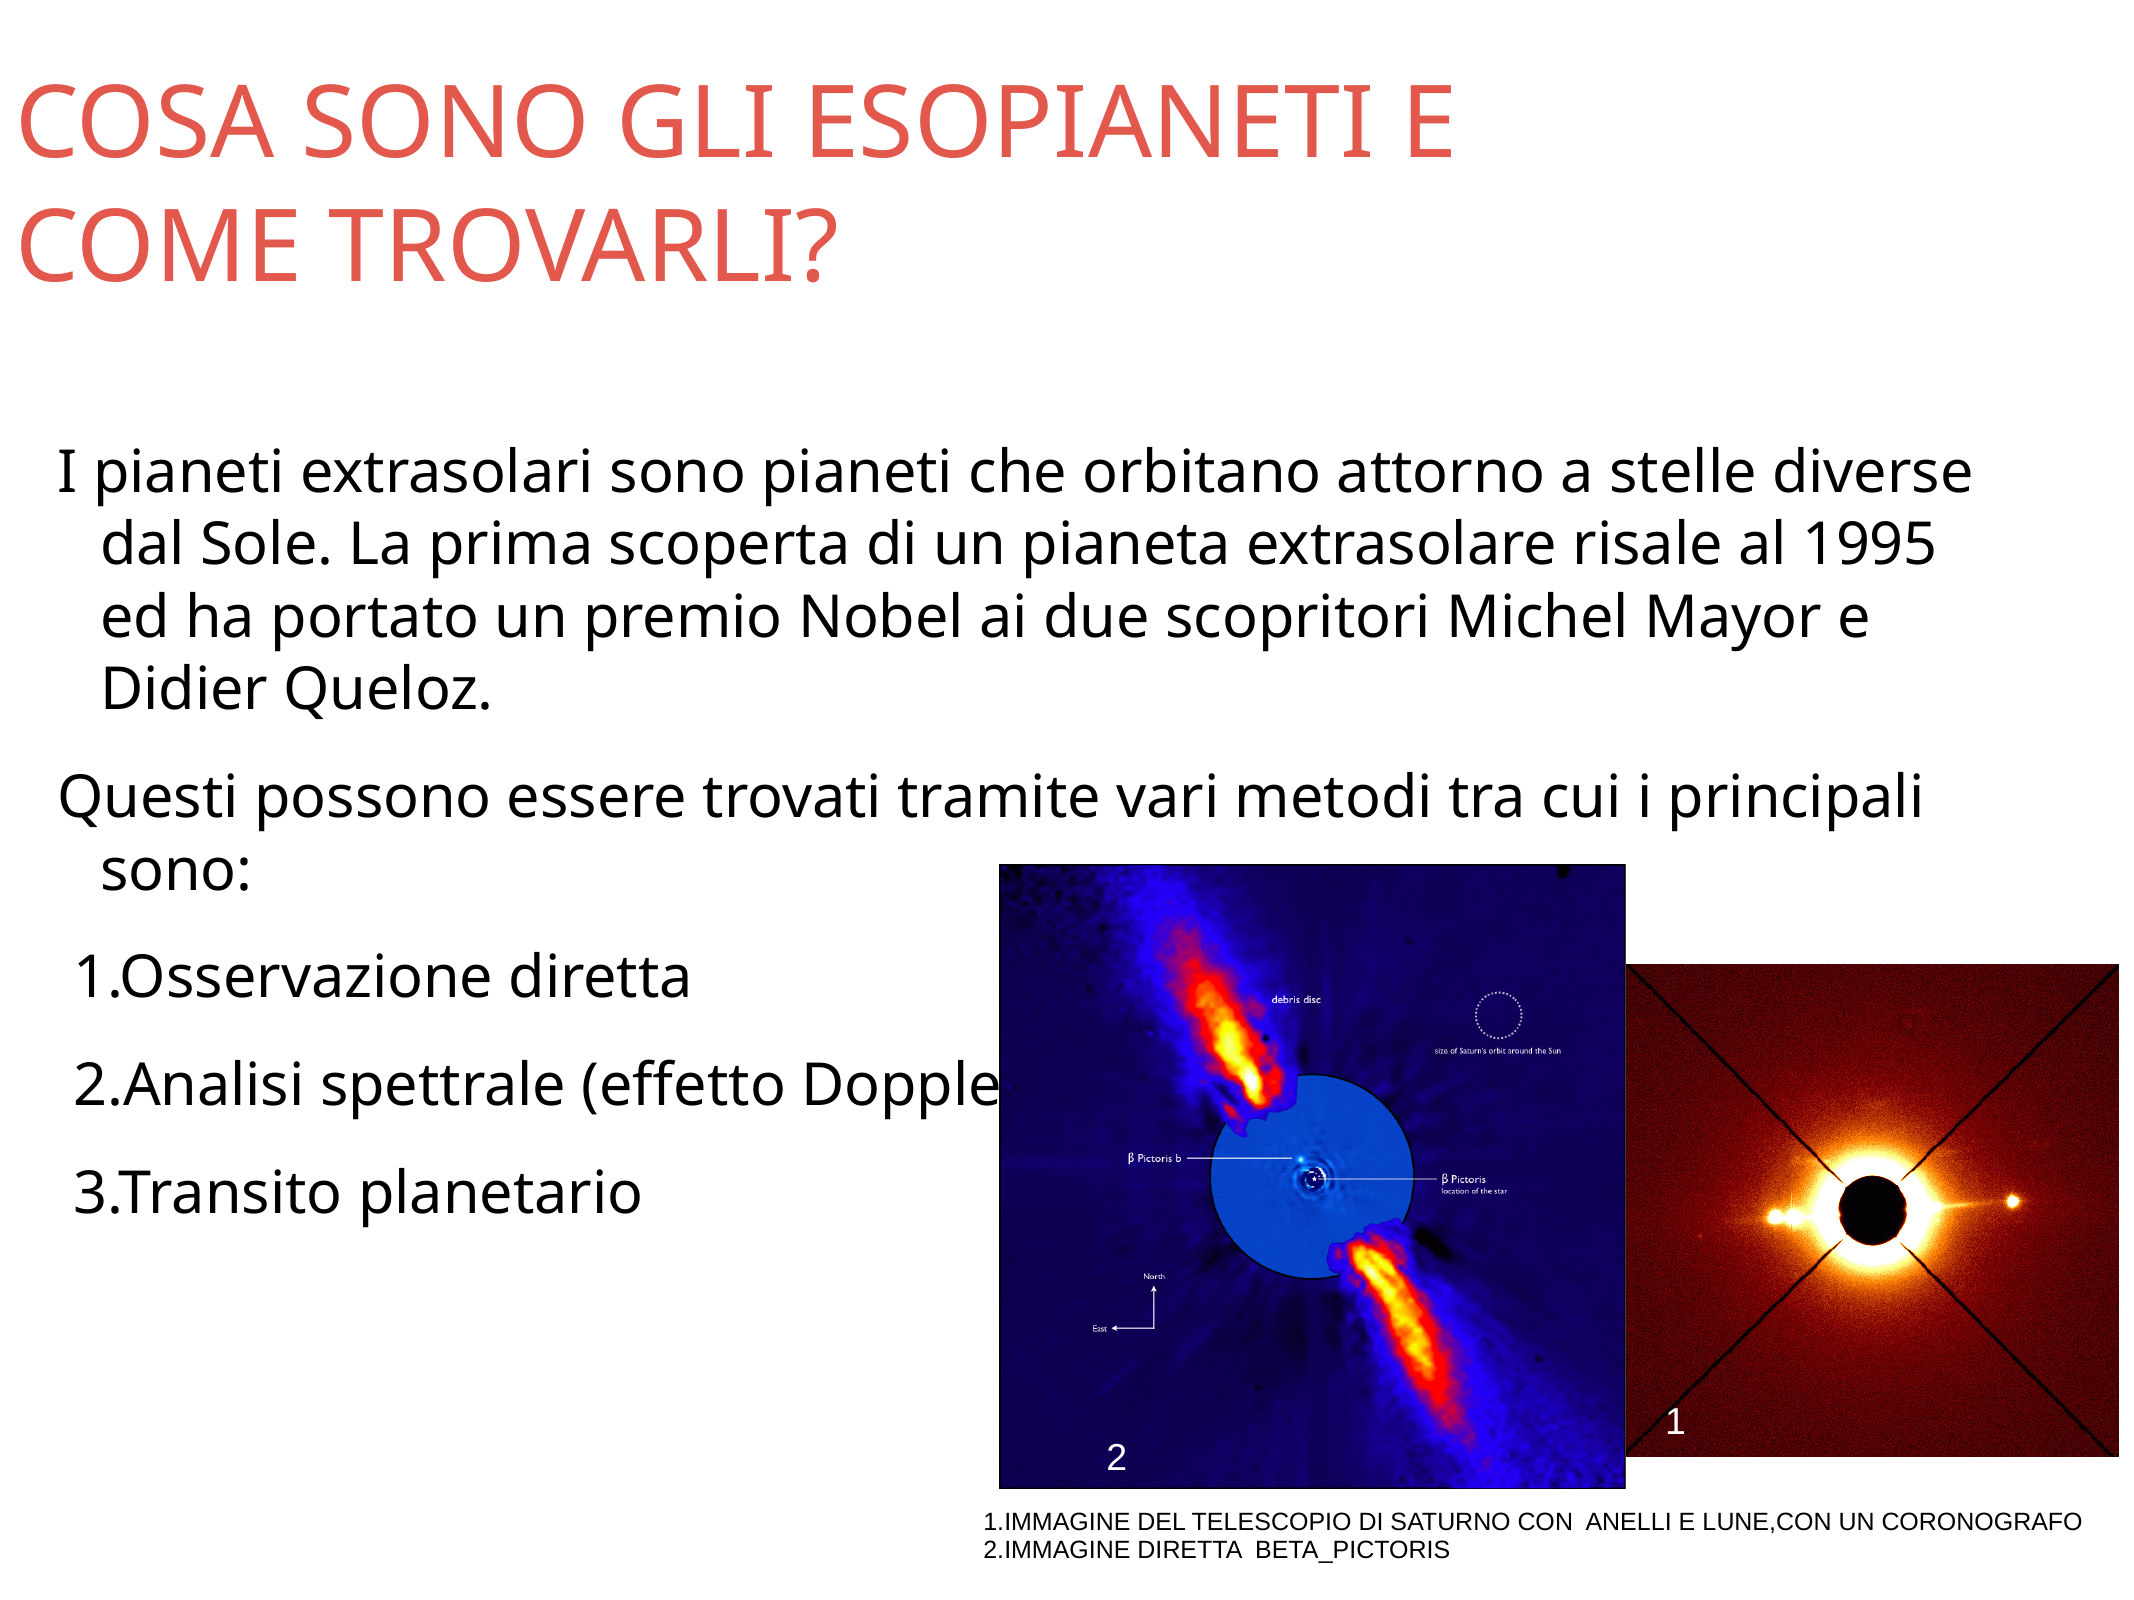

# Cosa sono GLI ESOPIANETI e come trovarli?
I pianeti extrasolari sono pianeti che orbitano attorno a stelle diverse dal Sole. La prima scoperta di un pianeta extrasolare risale al 1995 ed ha portato un premio Nobel ai due scopritori Michel Mayor e Didier Queloz.
Questi possono essere trovati tramite vari metodi tra cui i principali sono:
 1.Osservazione diretta
 2.Analisi spettrale (effetto Doppler)
 3.Transito planetario
1
2
1.IMMAGINE DEL TELESCOPIO DI SATURNO CON ANELLI E LUNE,CON UN CORONOGRAFO
2.IMMAGINE DIRETTA BETA_PICTORIS